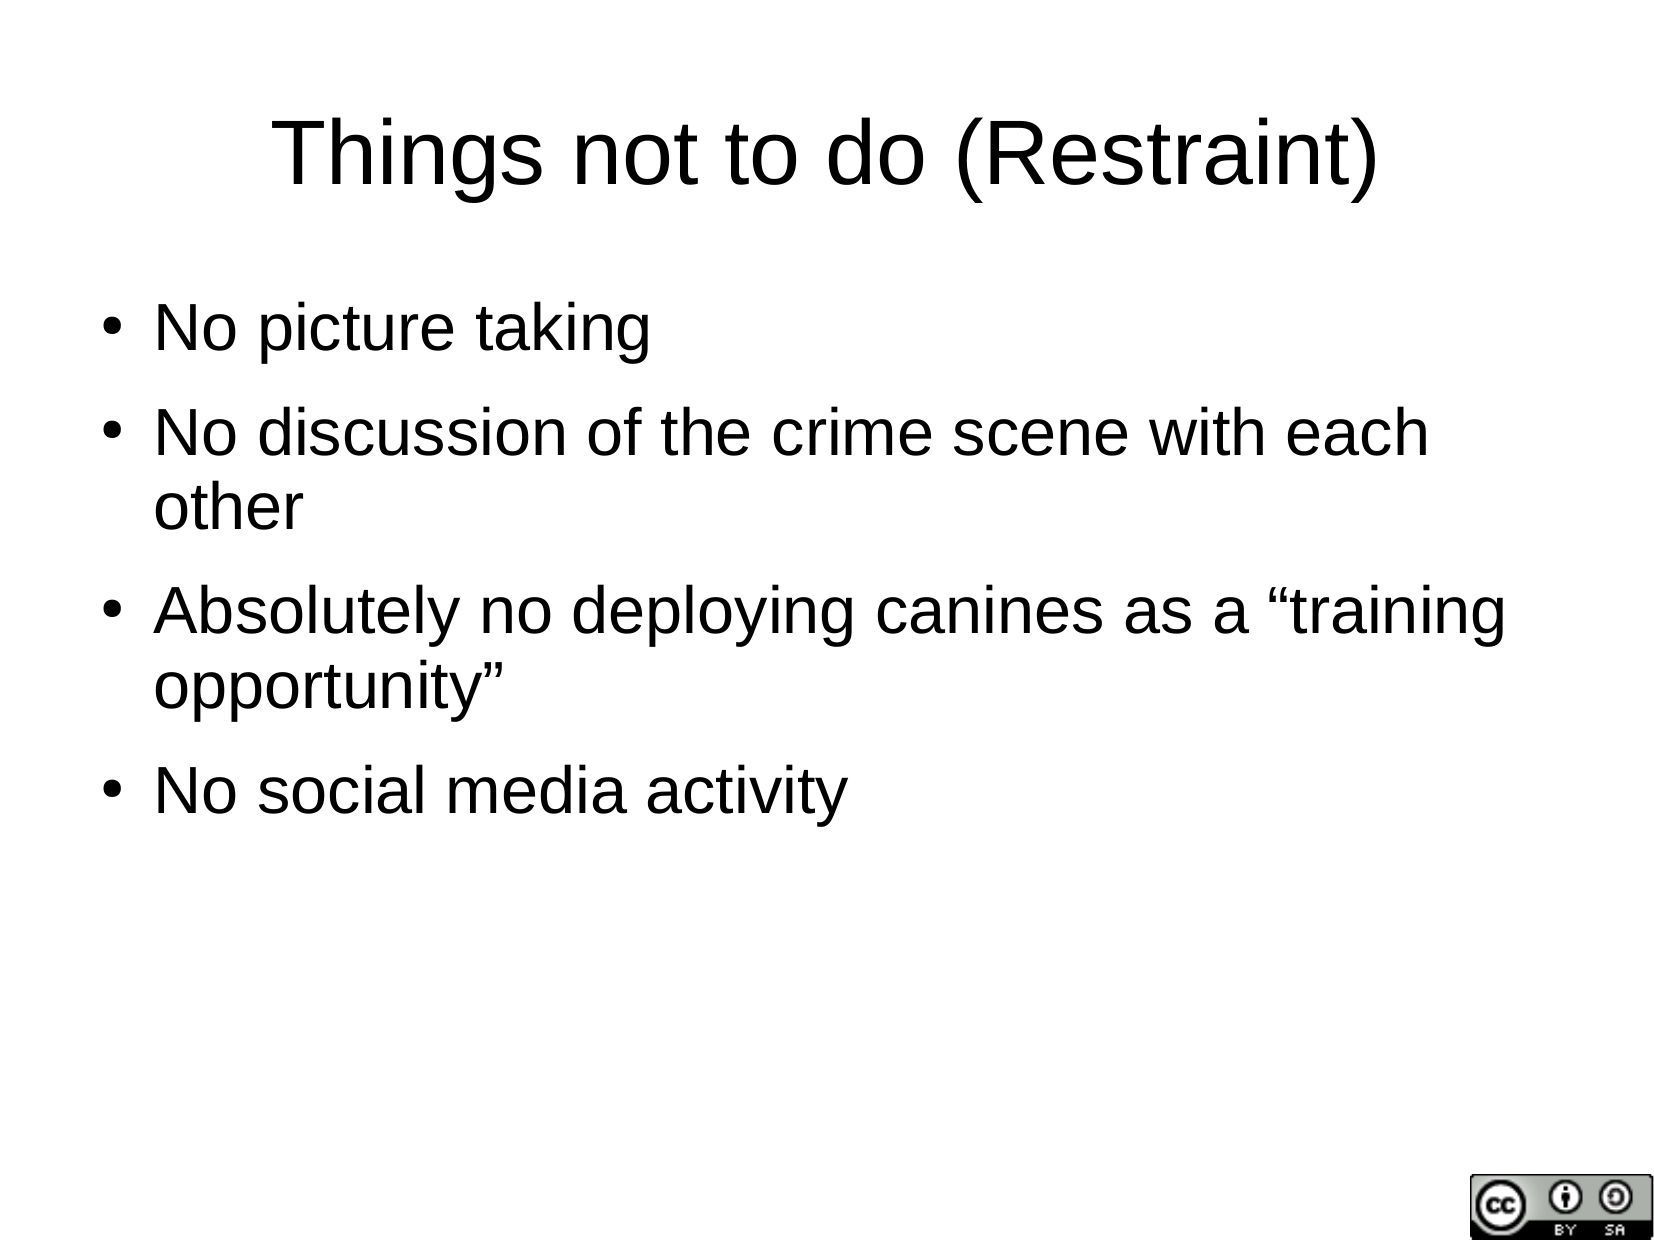

# Things not to do (Restraint)
No picture taking
No discussion of the crime scene with each other
Absolutely no deploying canines as a “training opportunity”
No social media activity